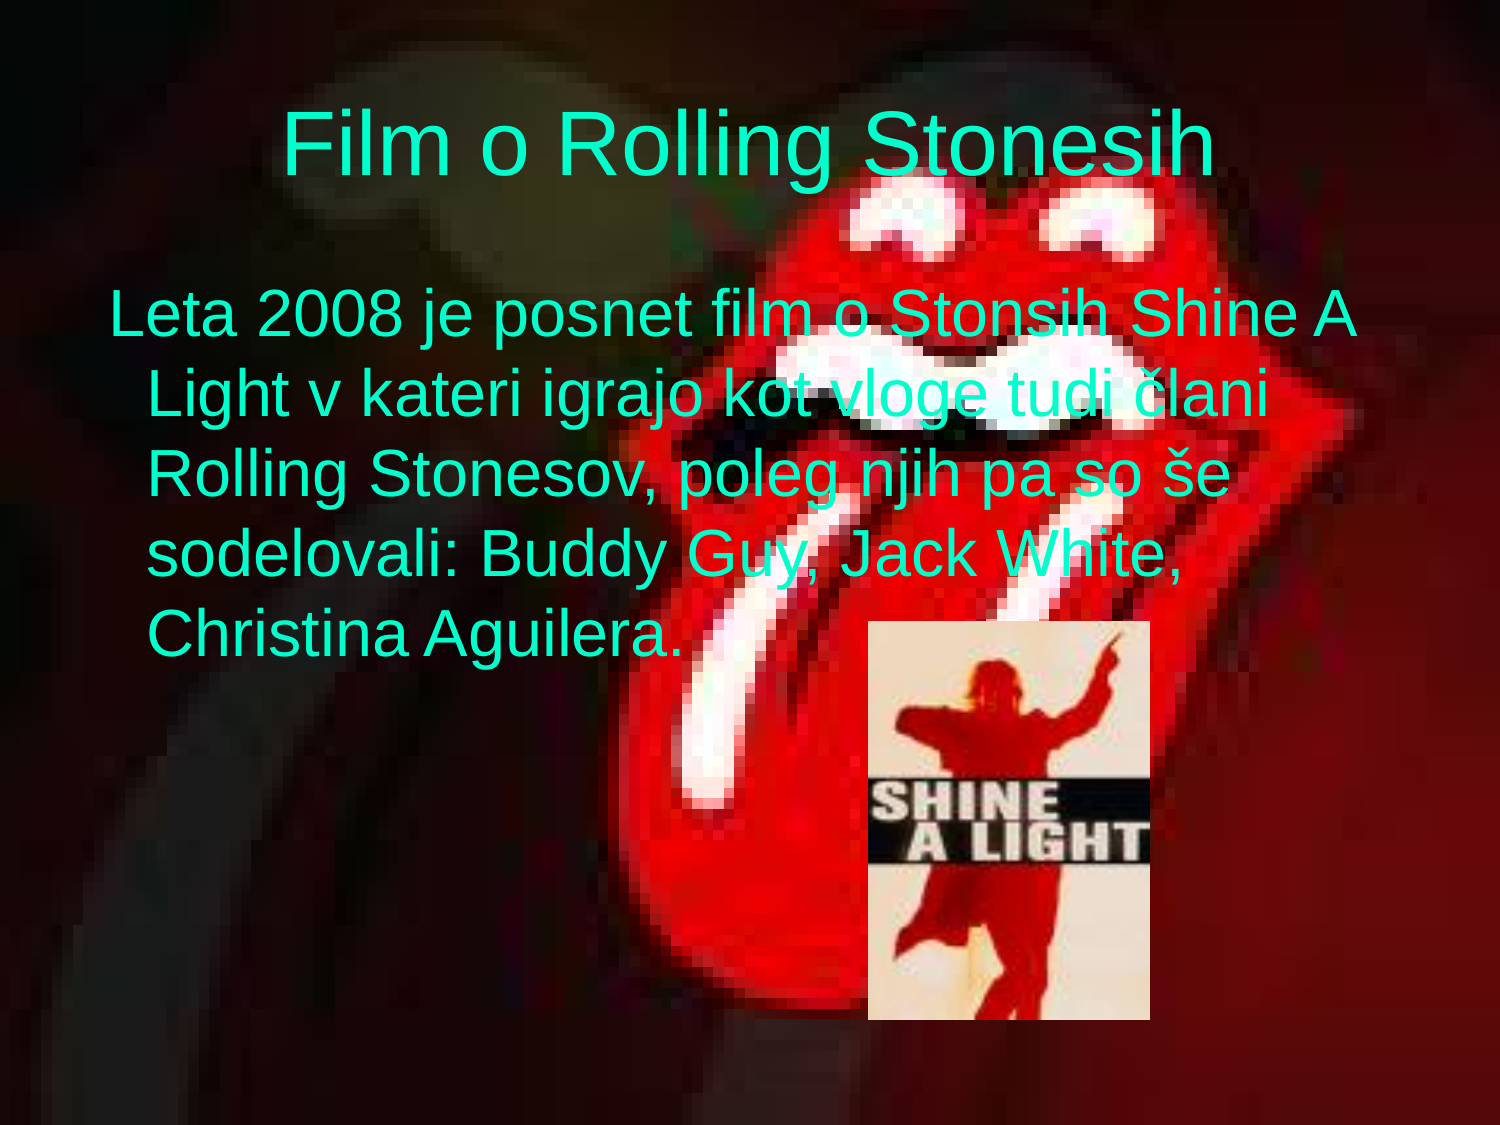

# Film o Rolling Stonesih
 Leta 2008 je posnet film o Stonsih Shine A Light v kateri igrajo kot vloge tudi člani Rolling Stonesov, poleg njih pa so še sodelovali: Buddy Guy, Jack White, Christina Aguilera.